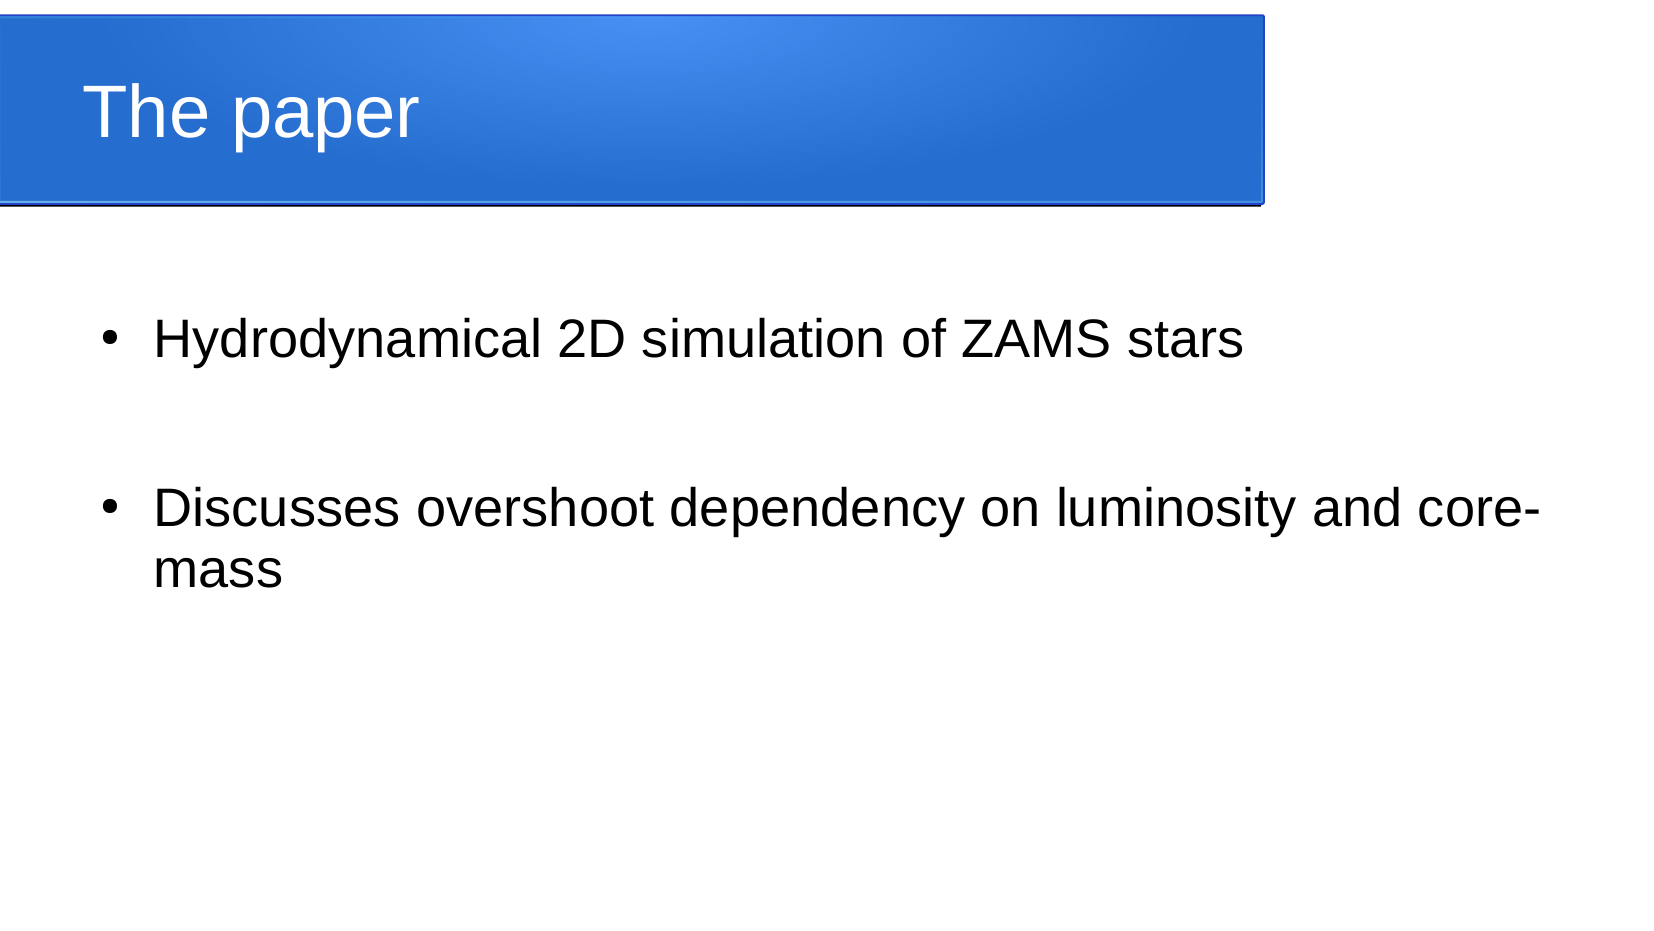

# The paper
Hydrodynamical 2D simulation of ZAMS stars
Discusses overshoot dependency on luminosity and core-mass